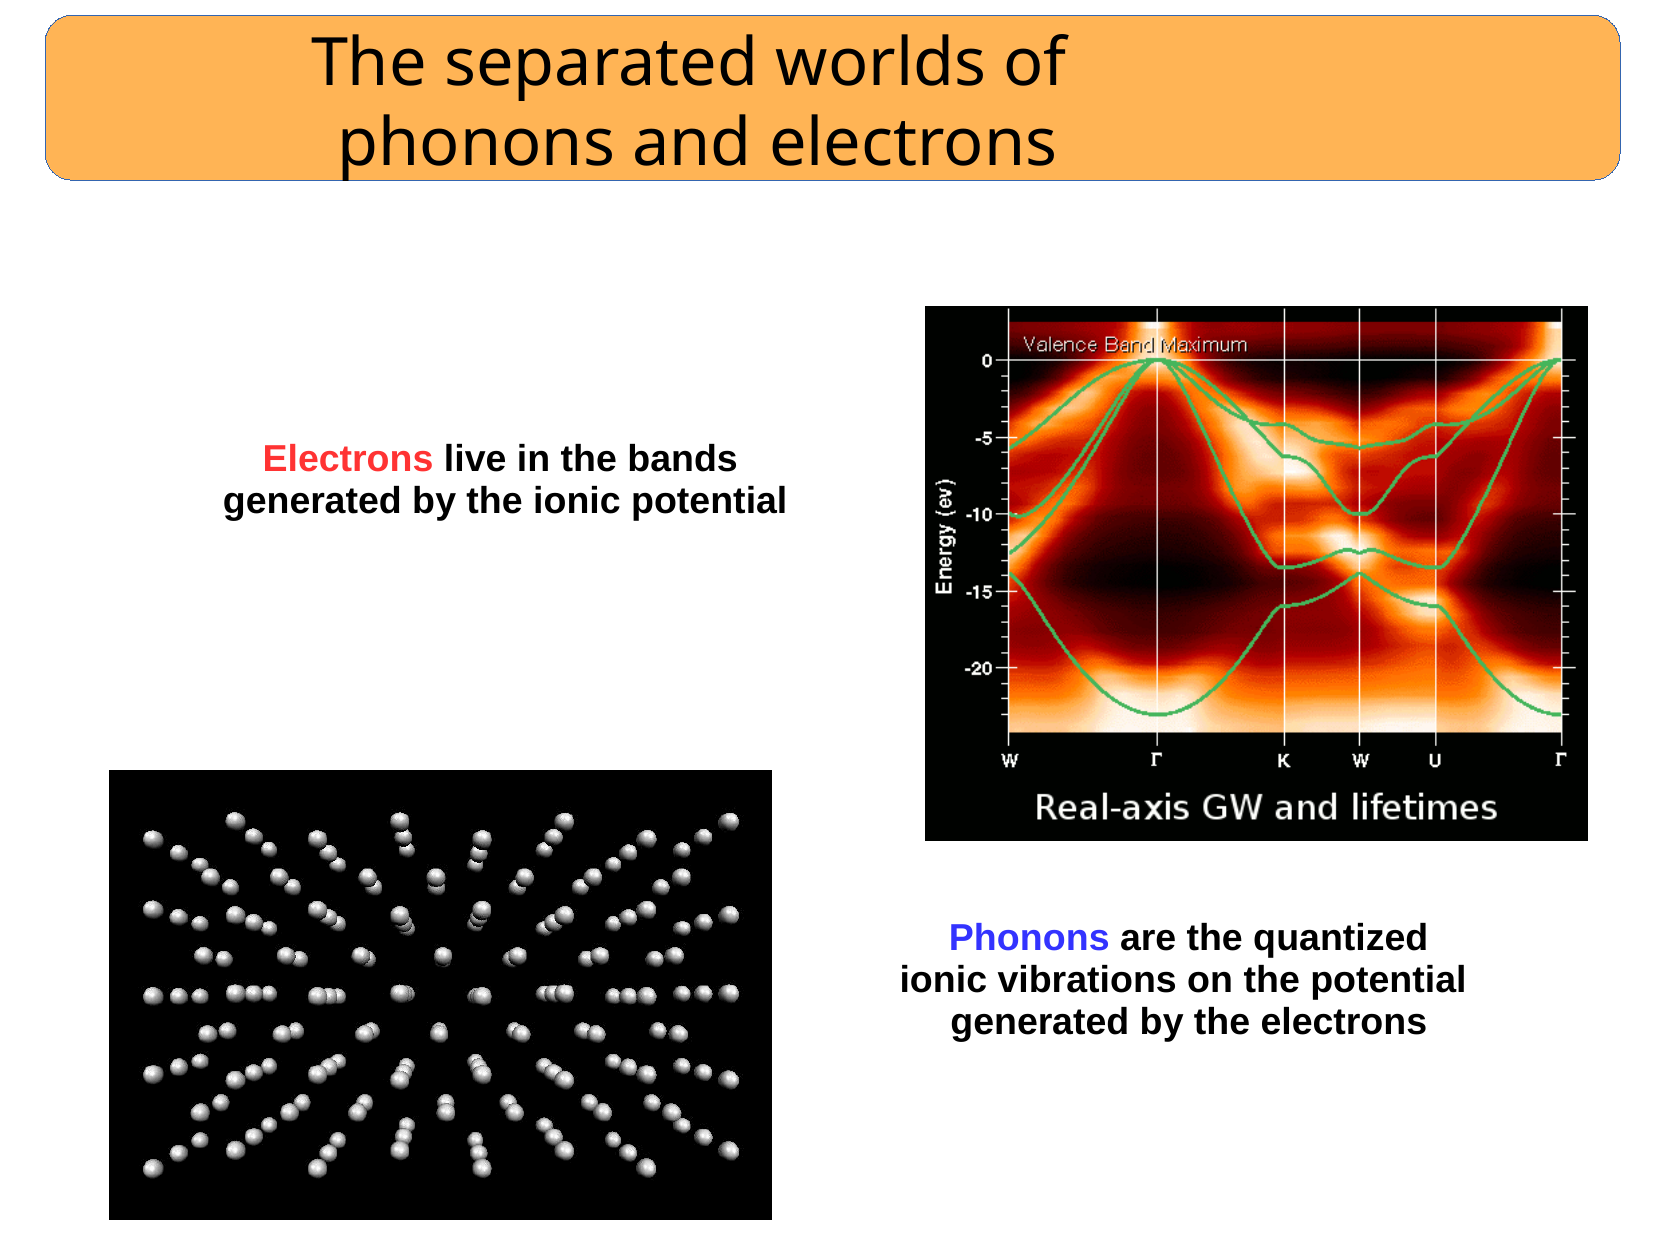

# The separated worlds of phonons and electrons
Electrons live in the bands
generated by the ionic potential
Phonons are the quantized
ionic vibrations on the potential
generated by the electrons